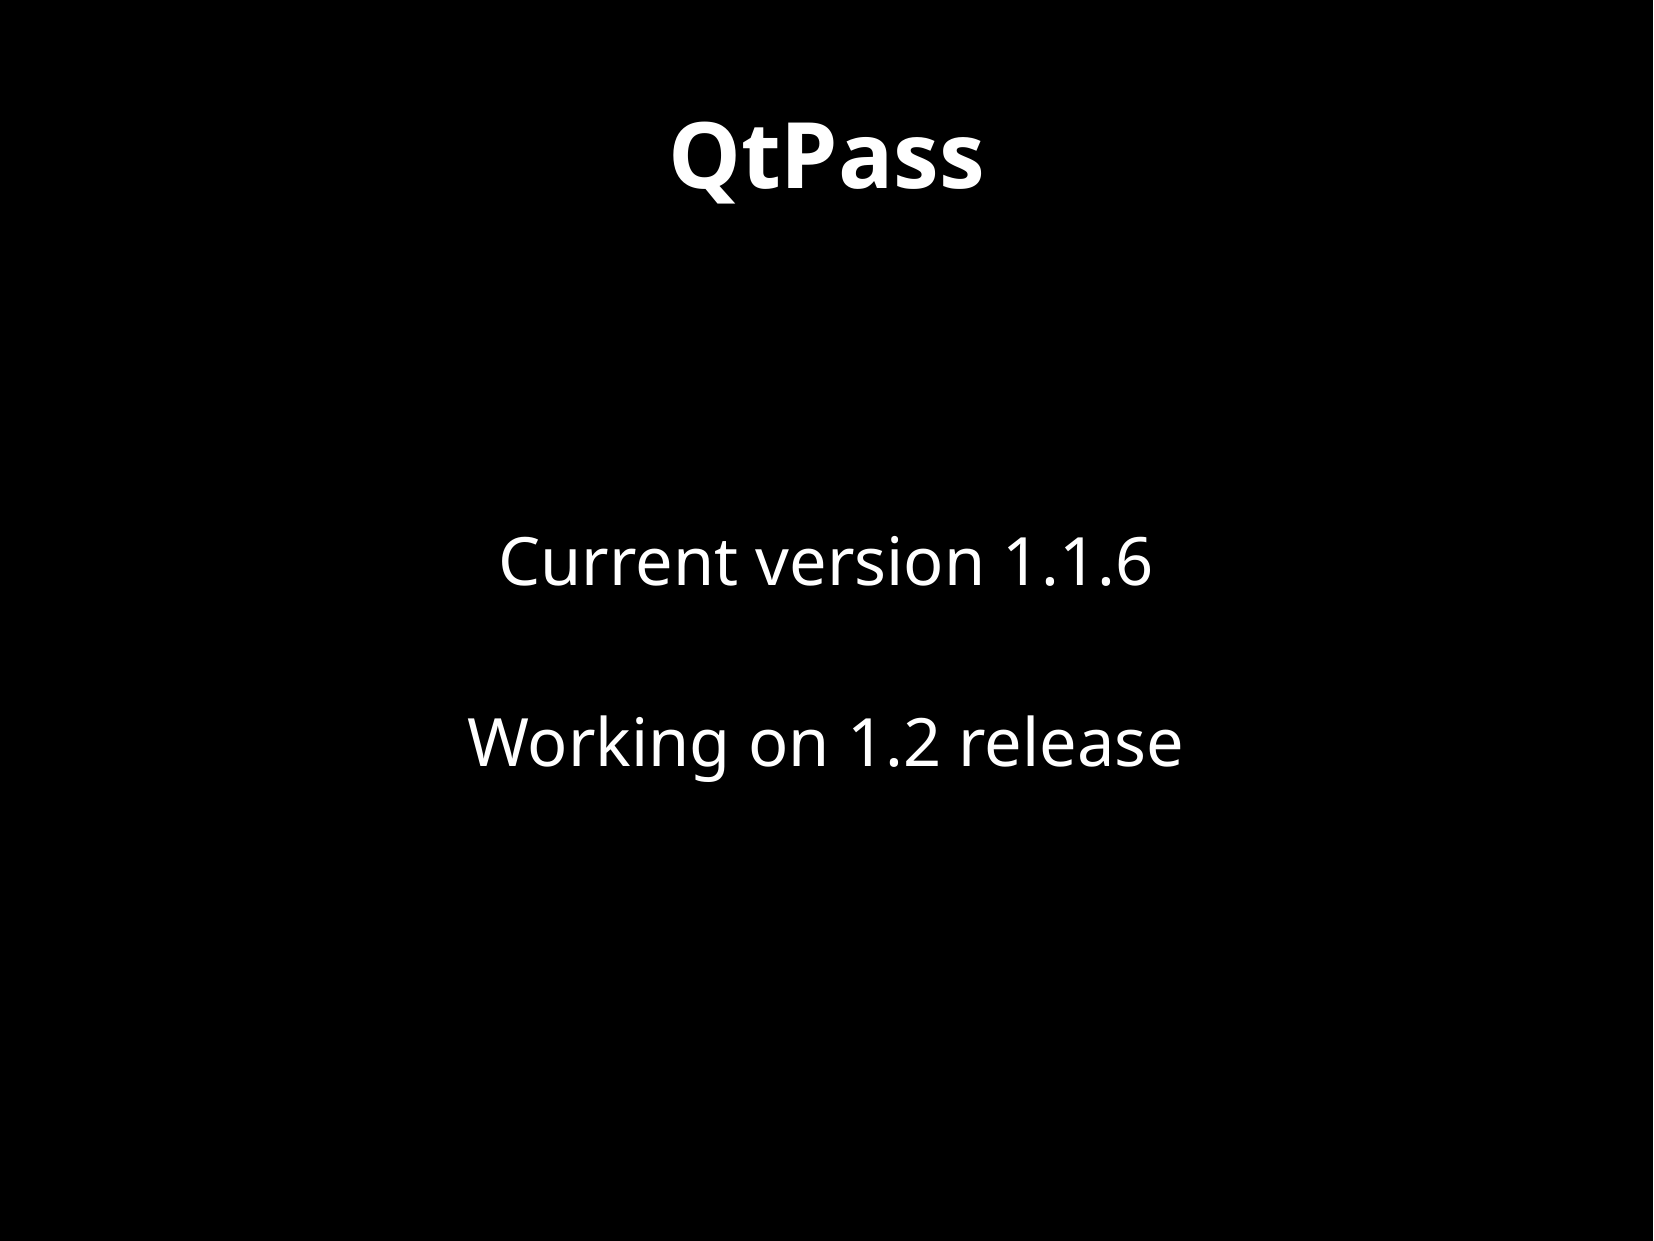

# QtPass
Current version 1.1.6
Working on 1.2 release